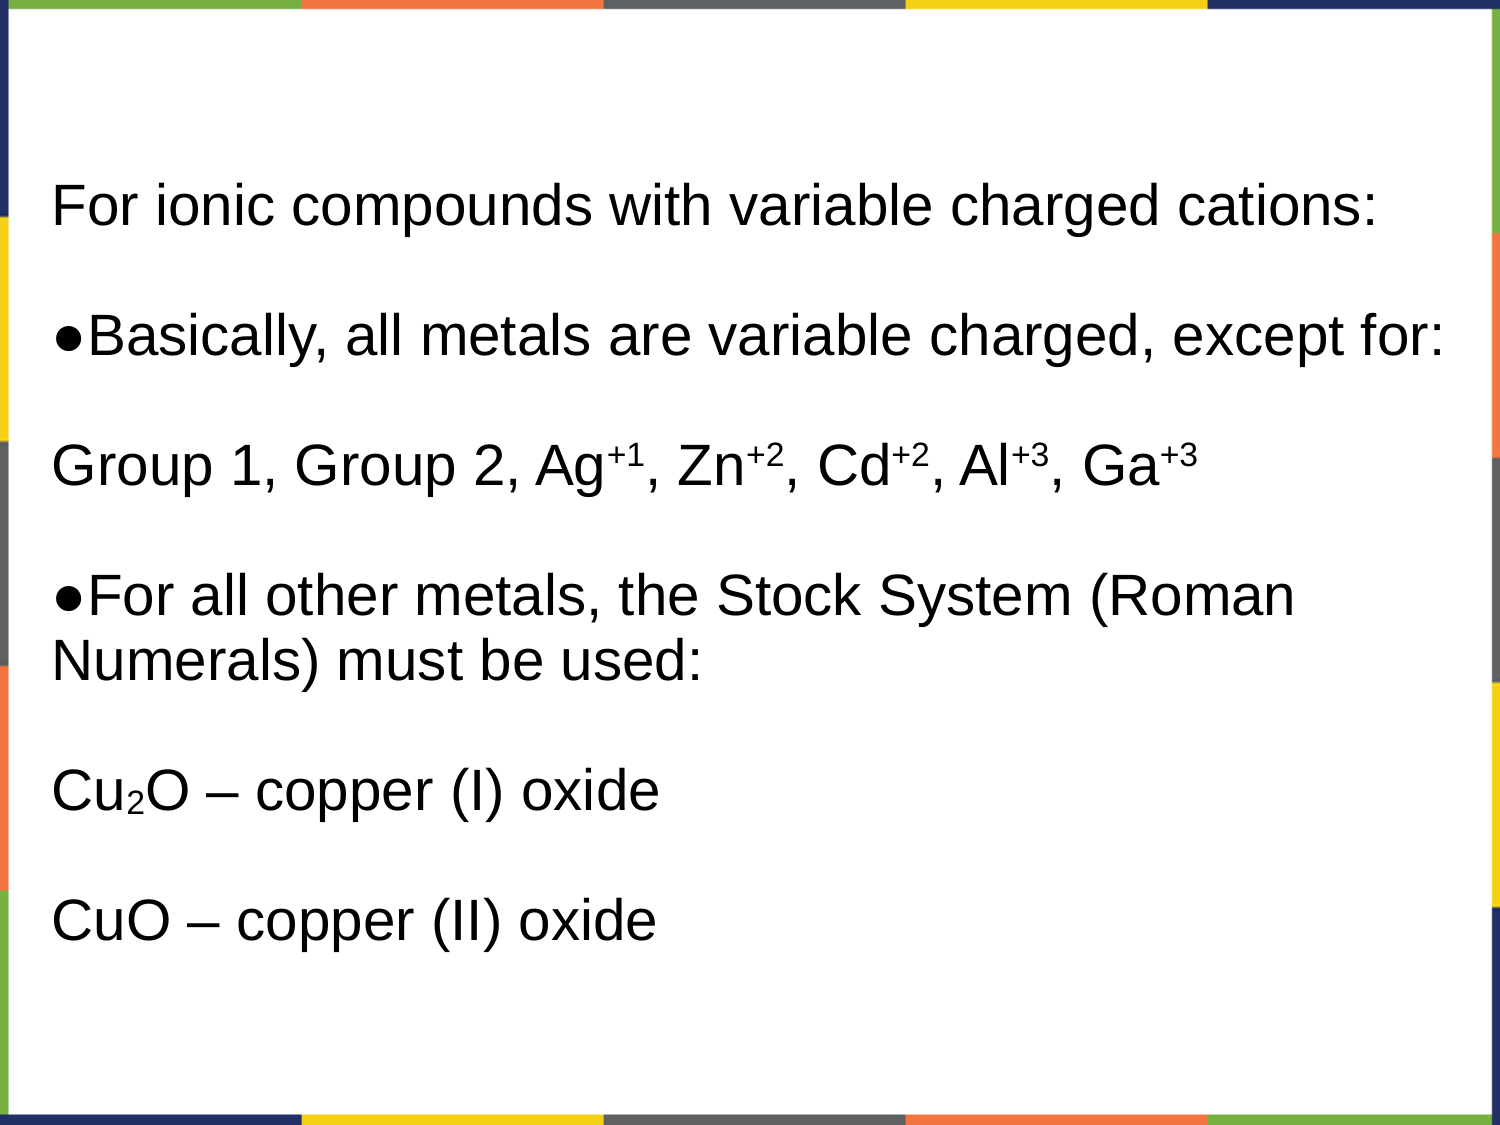

For ionic compounds with variable charged cations:
●Basically, all metals are variable charged, except for:
Group 1, Group 2, Ag+1, Zn+2, Cd+2, Al+3, Ga+3
●For all other metals, the Stock System (Roman Numerals) must be used:
Cu2O – copper (I) oxide
CuO – copper (II) oxide